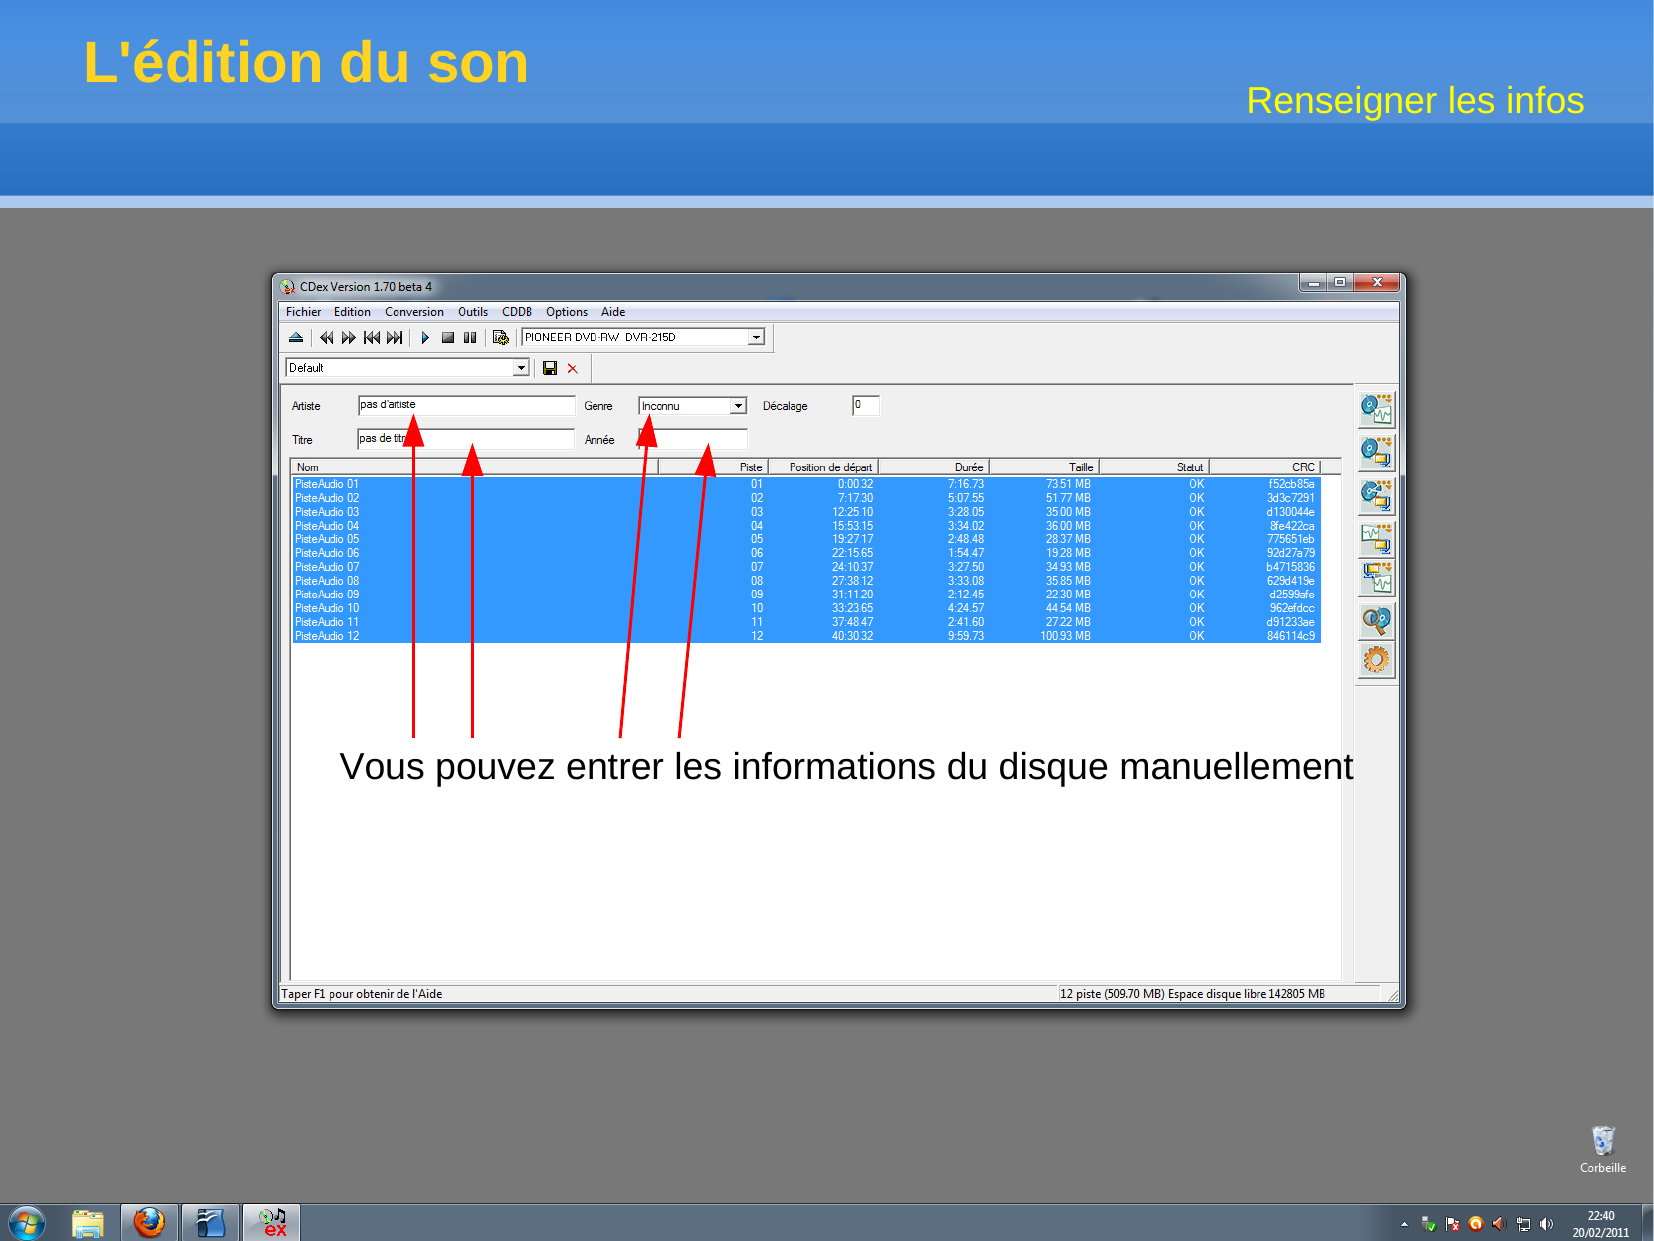

L'édition du son
 Renseigner les infos
#
Vous pouvez entrer les informations du disque manuellement